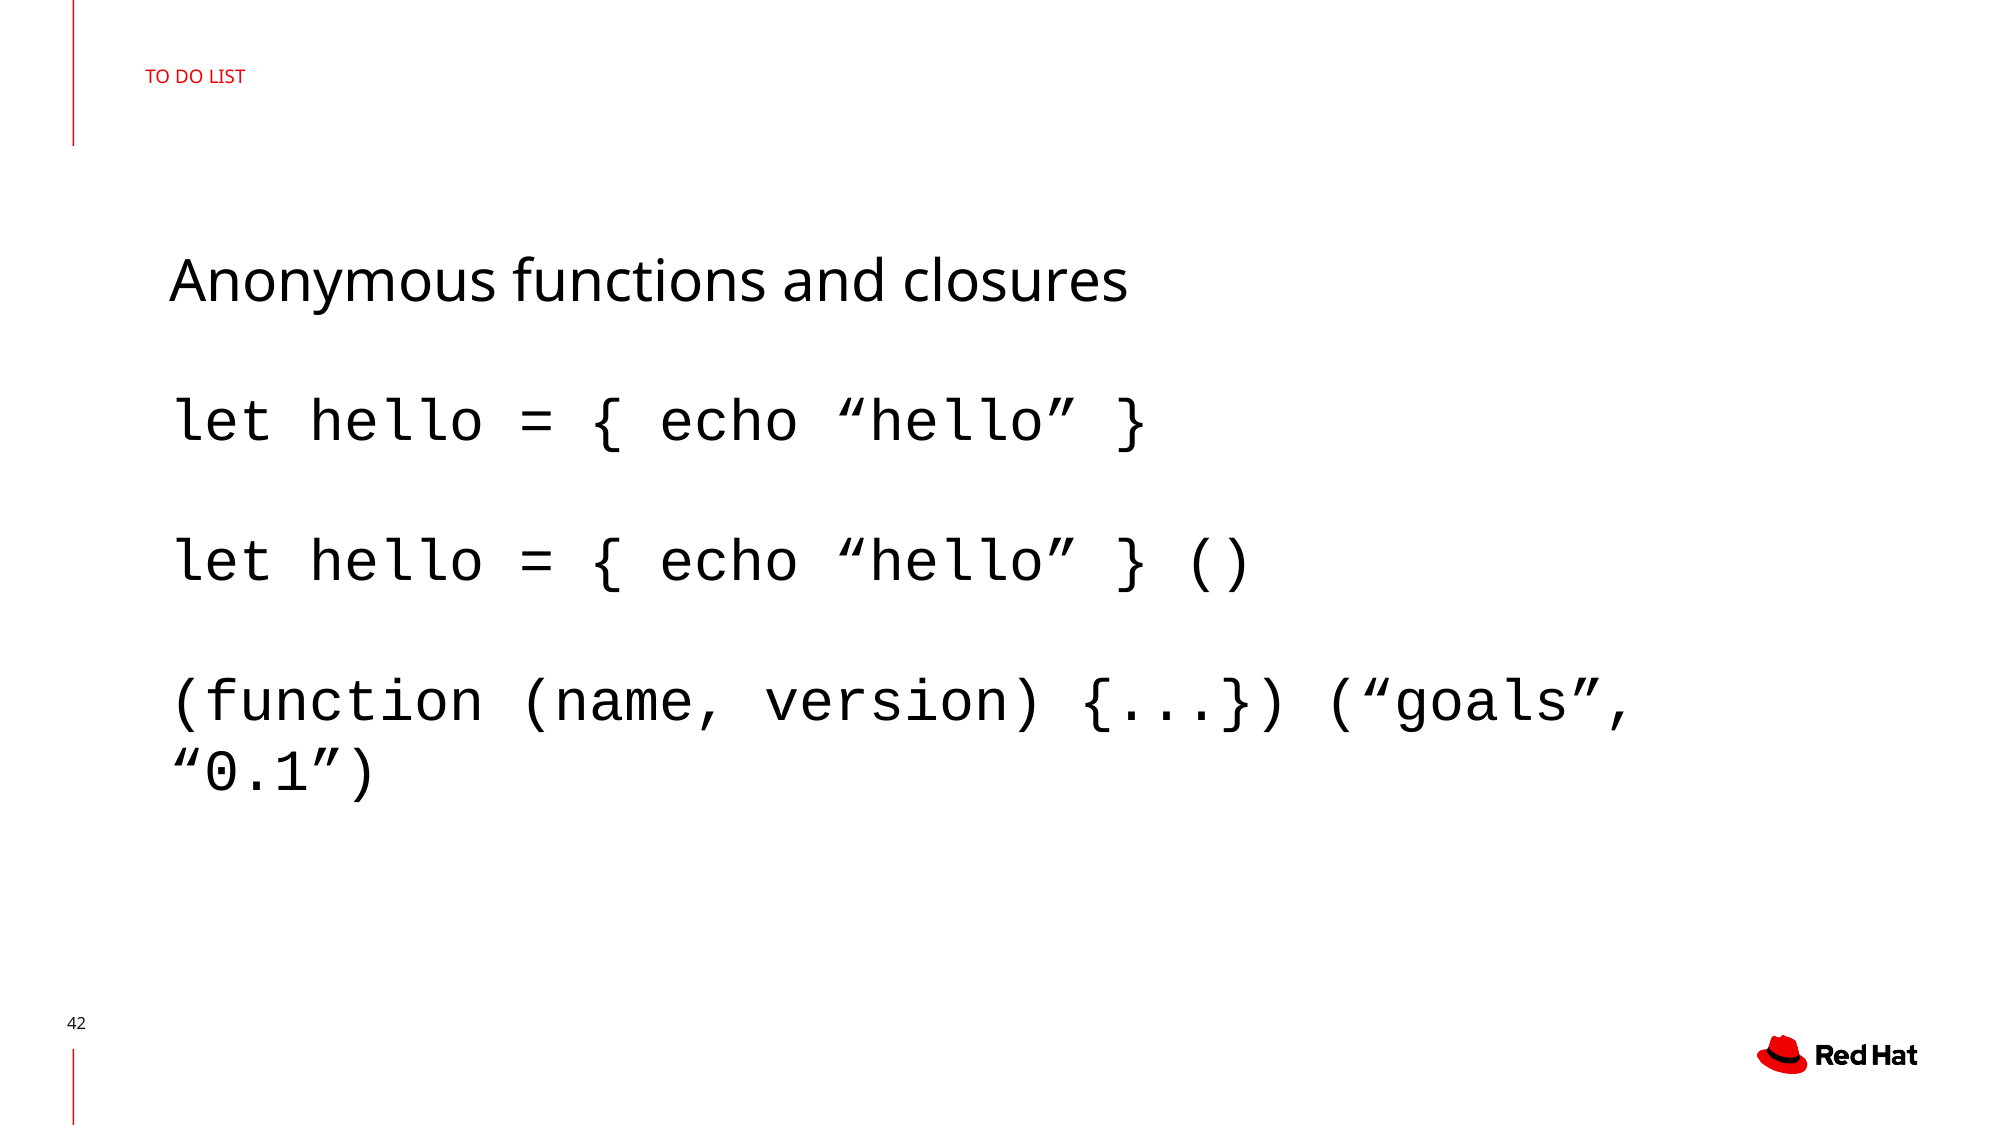

TO DO LIST
Anonymous functions and closures
let hello = { echo “hello” }
let hello = { echo “hello” } ()
(function (name, version) {...}) (“goals”, “0.1”)
42